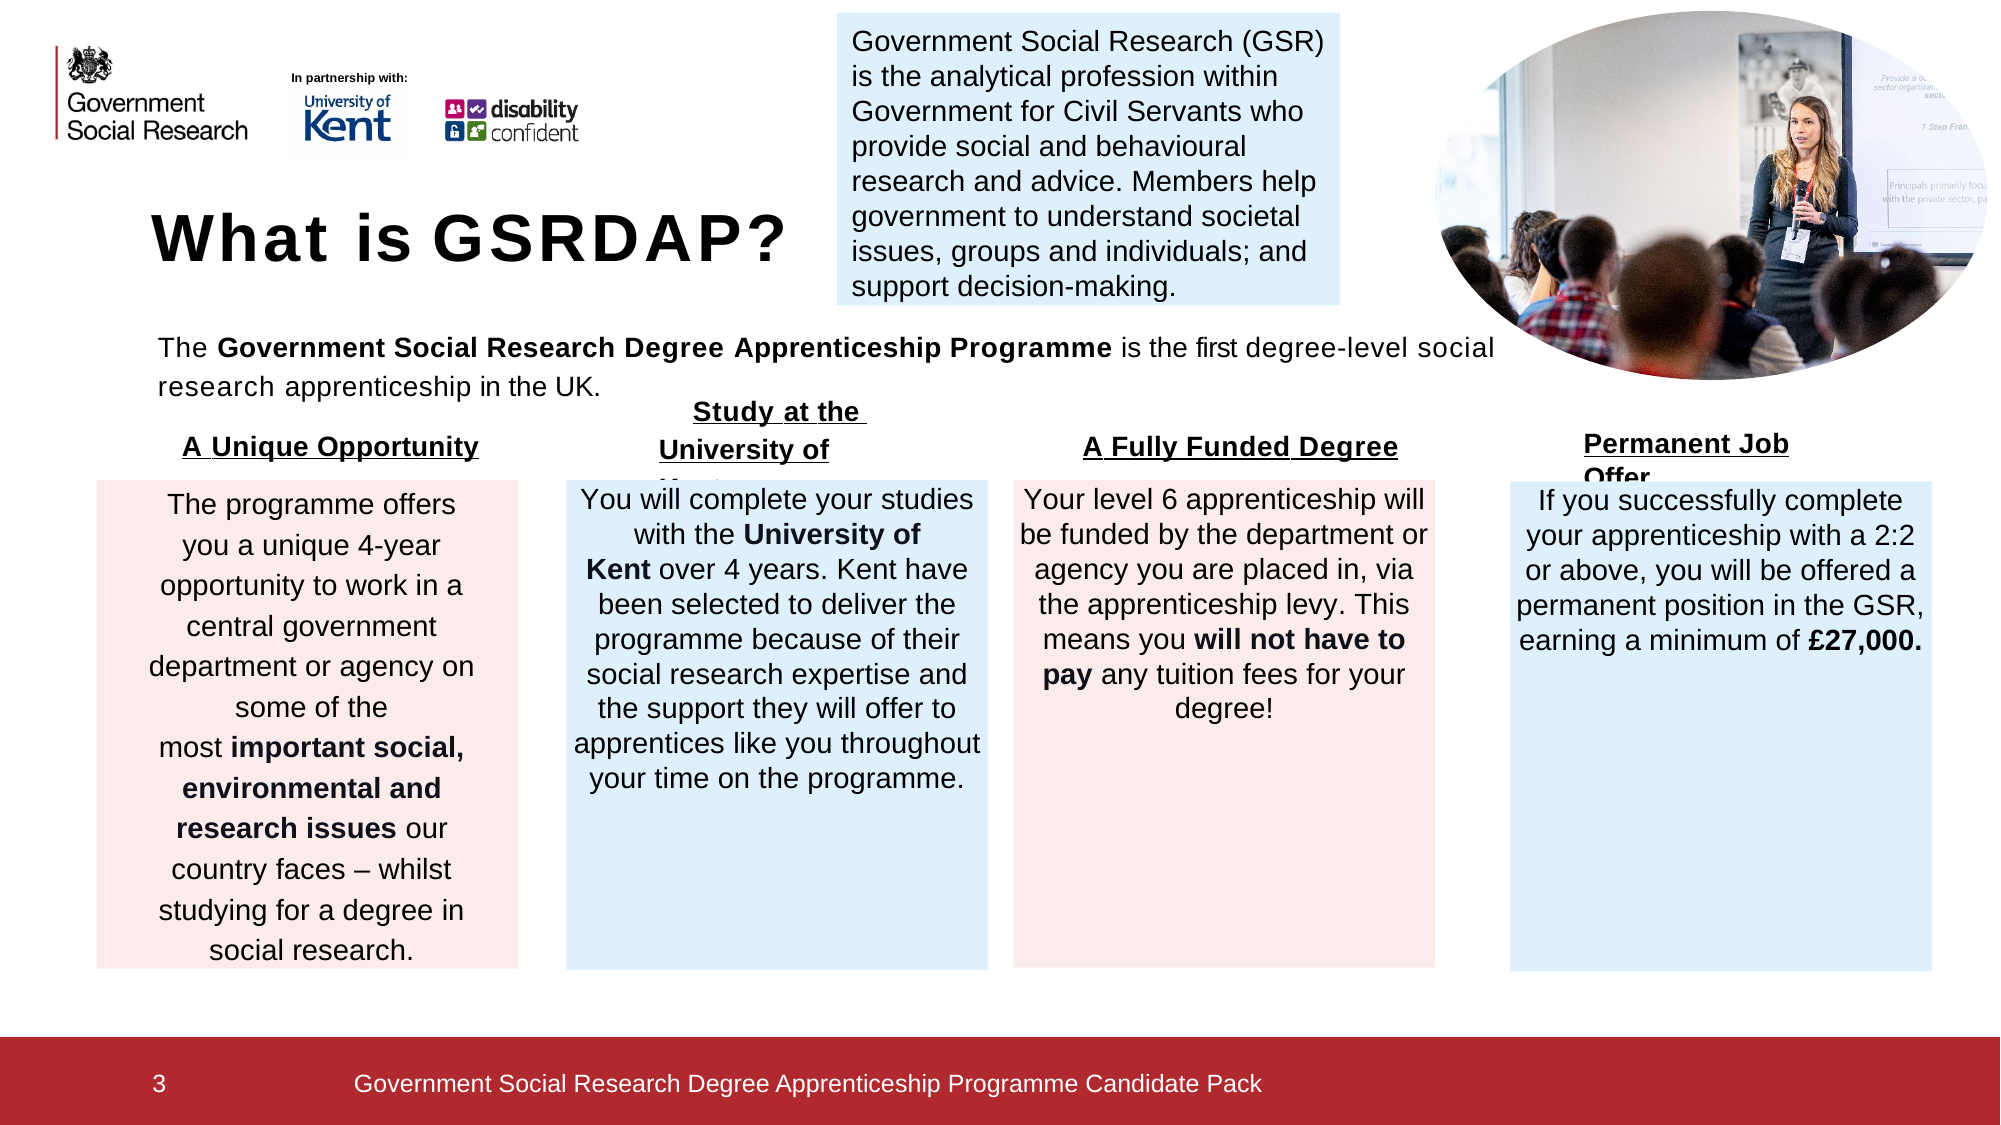

Government Social Research (GSR) is the analytical profession within Government for Civil Servants who provide social and behavioural research and advice. Members help government to understand societal issues, groups and individuals; and support decision-making.
# What is GSRDAP?
The Government Social Research Degree Apprenticeship Programme is the first degree-level social research apprenticeship in the UK.
Study at the University of Kent
Permanent Job Offer
A Unique Opportunity
A Fully Funded Degree
The programme offers you a unique 4-year opportunity to work in a central government department or agency on some of the most important social, environmental and research issues our country faces – whilst studying for a degree in social research.
You will complete your studies with the University of Kent over 4 years. Kent have been selected to deliver the programme because of their social research expertise and the support they will offer to apprentices like you throughout your time on the programme.
Your level 6 apprenticeship will be funded by the department or agency you are placed in, via the apprenticeship levy. This means you will not have to pay any tuition fees for your degree!
If you successfully complete your apprenticeship with a 2:2 or above, you will be offered a permanent position in the GSR, earning a minimum of £27,000.
3
Government Social Research Degree Apprenticeship Programme Candidate Pack